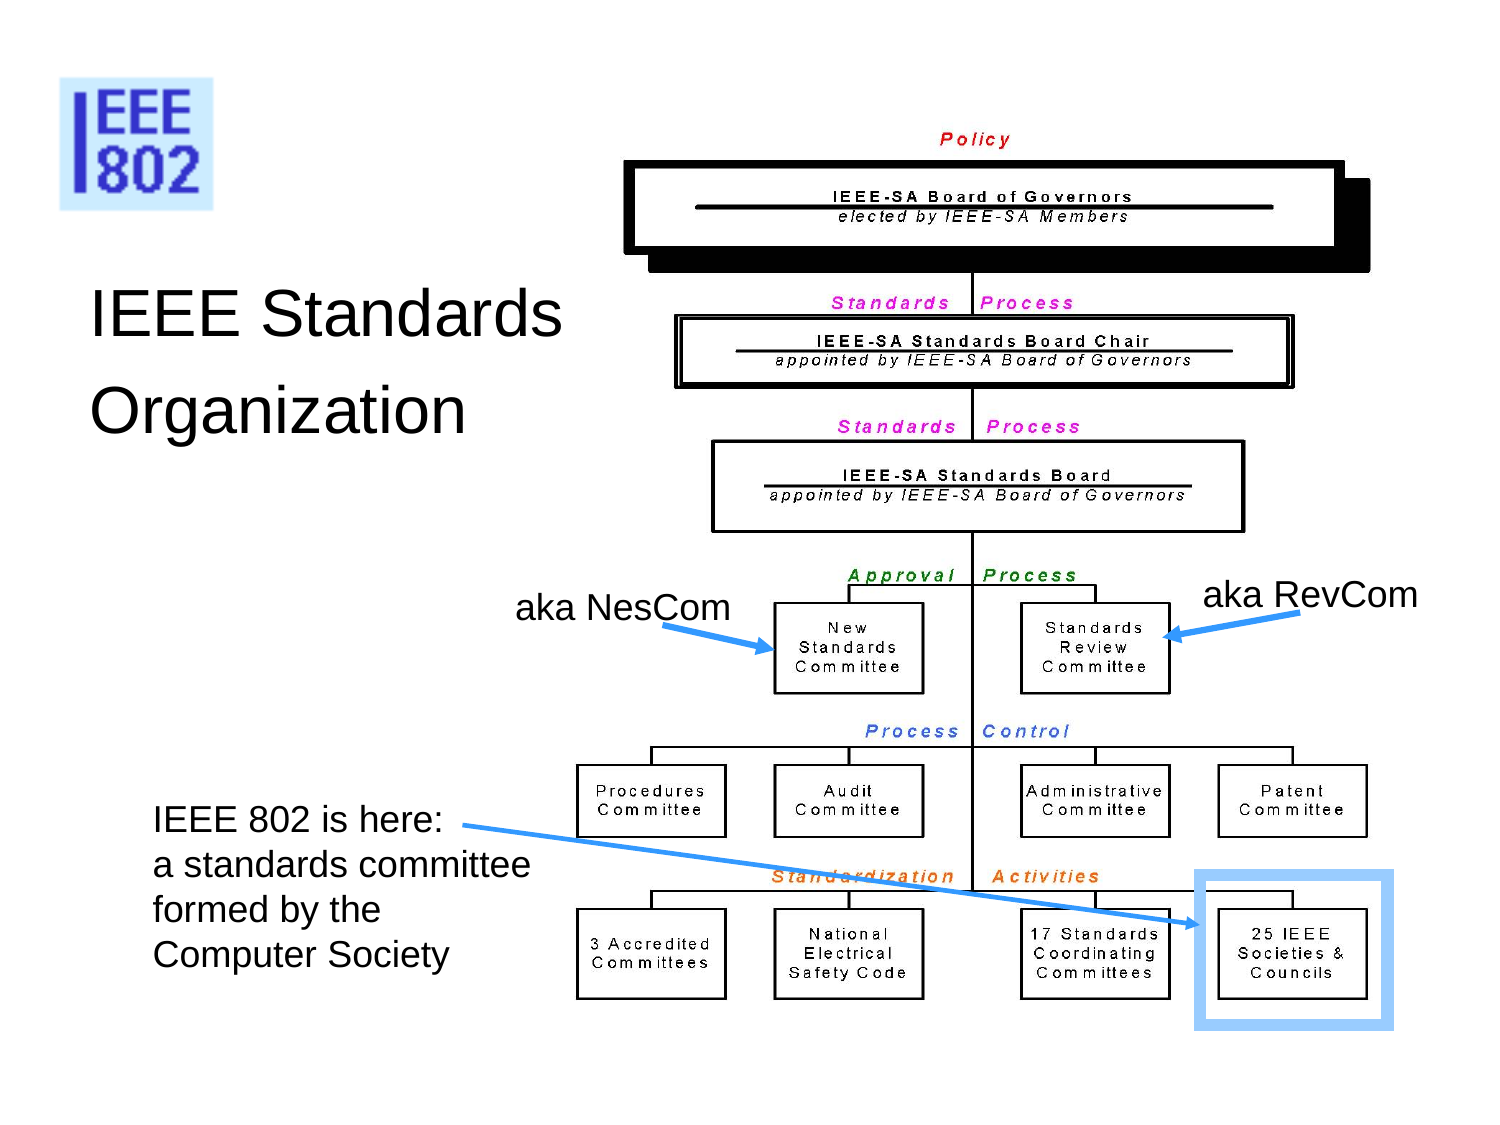

IEEE Standards
Organization
aka RevCom
aka NesCom
IEEE 802 is here:
a standards committee
formed by the
Computer Society